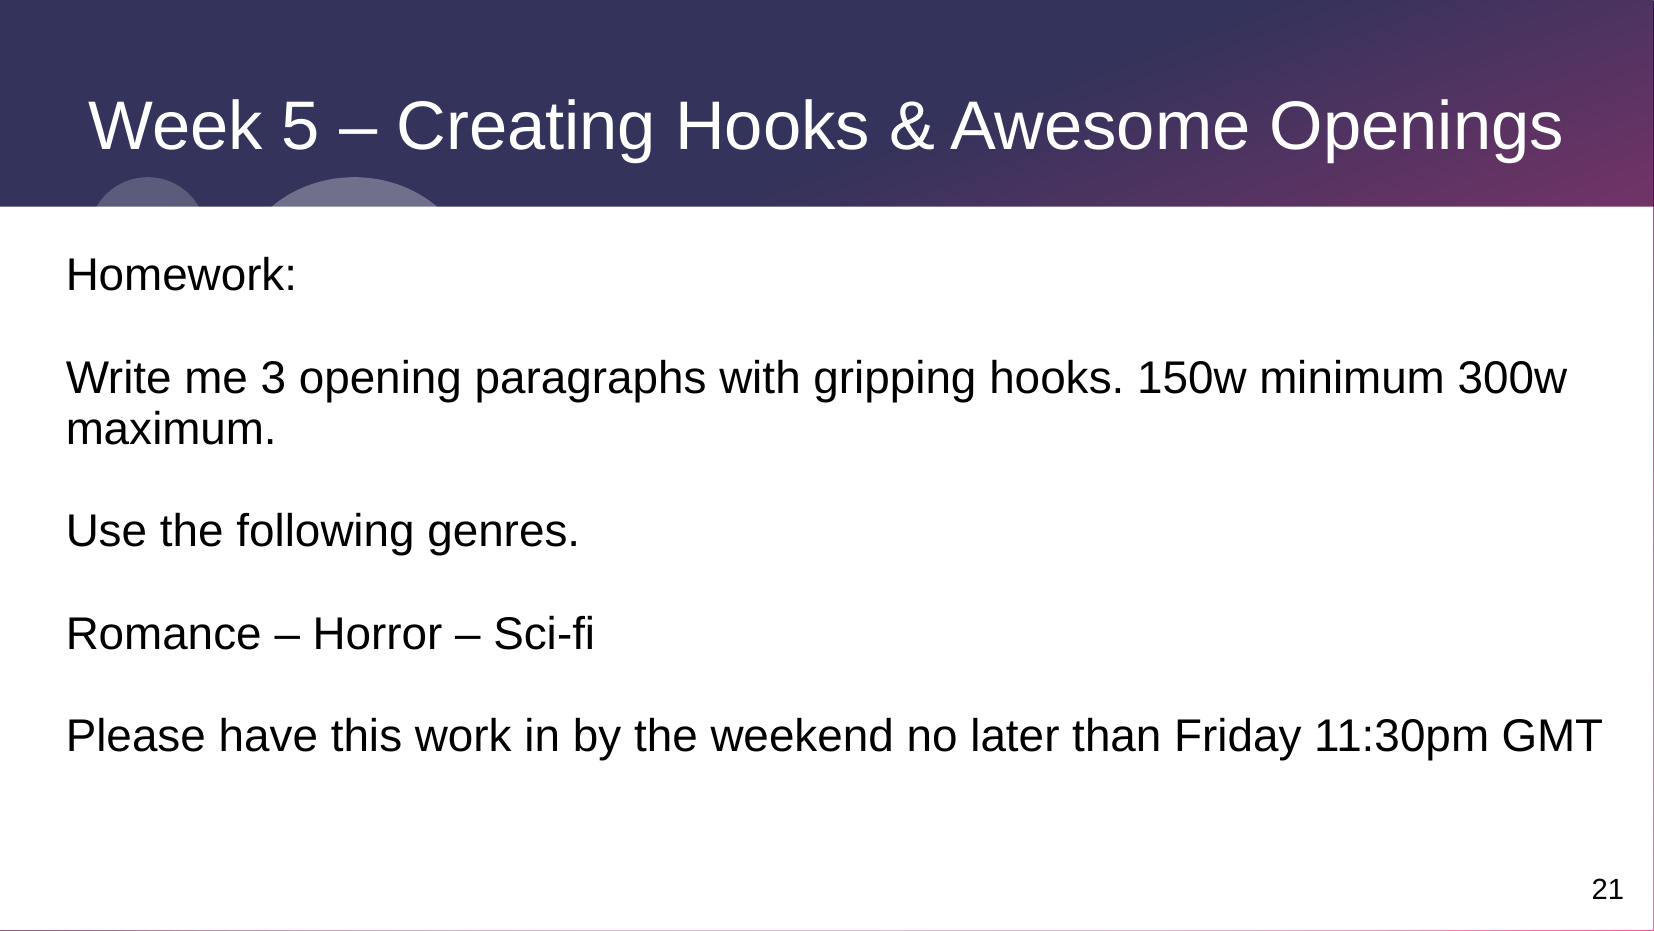

# Week 5 – Creating Hooks & Awesome Openings
Homework:
Write me 3 opening paragraphs with gripping hooks. 150w minimum 300w maximum.
Use the following genres.
Romance – Horror – Sci-fi
Please have this work in by the weekend no later than Friday 11:30pm GMT
21